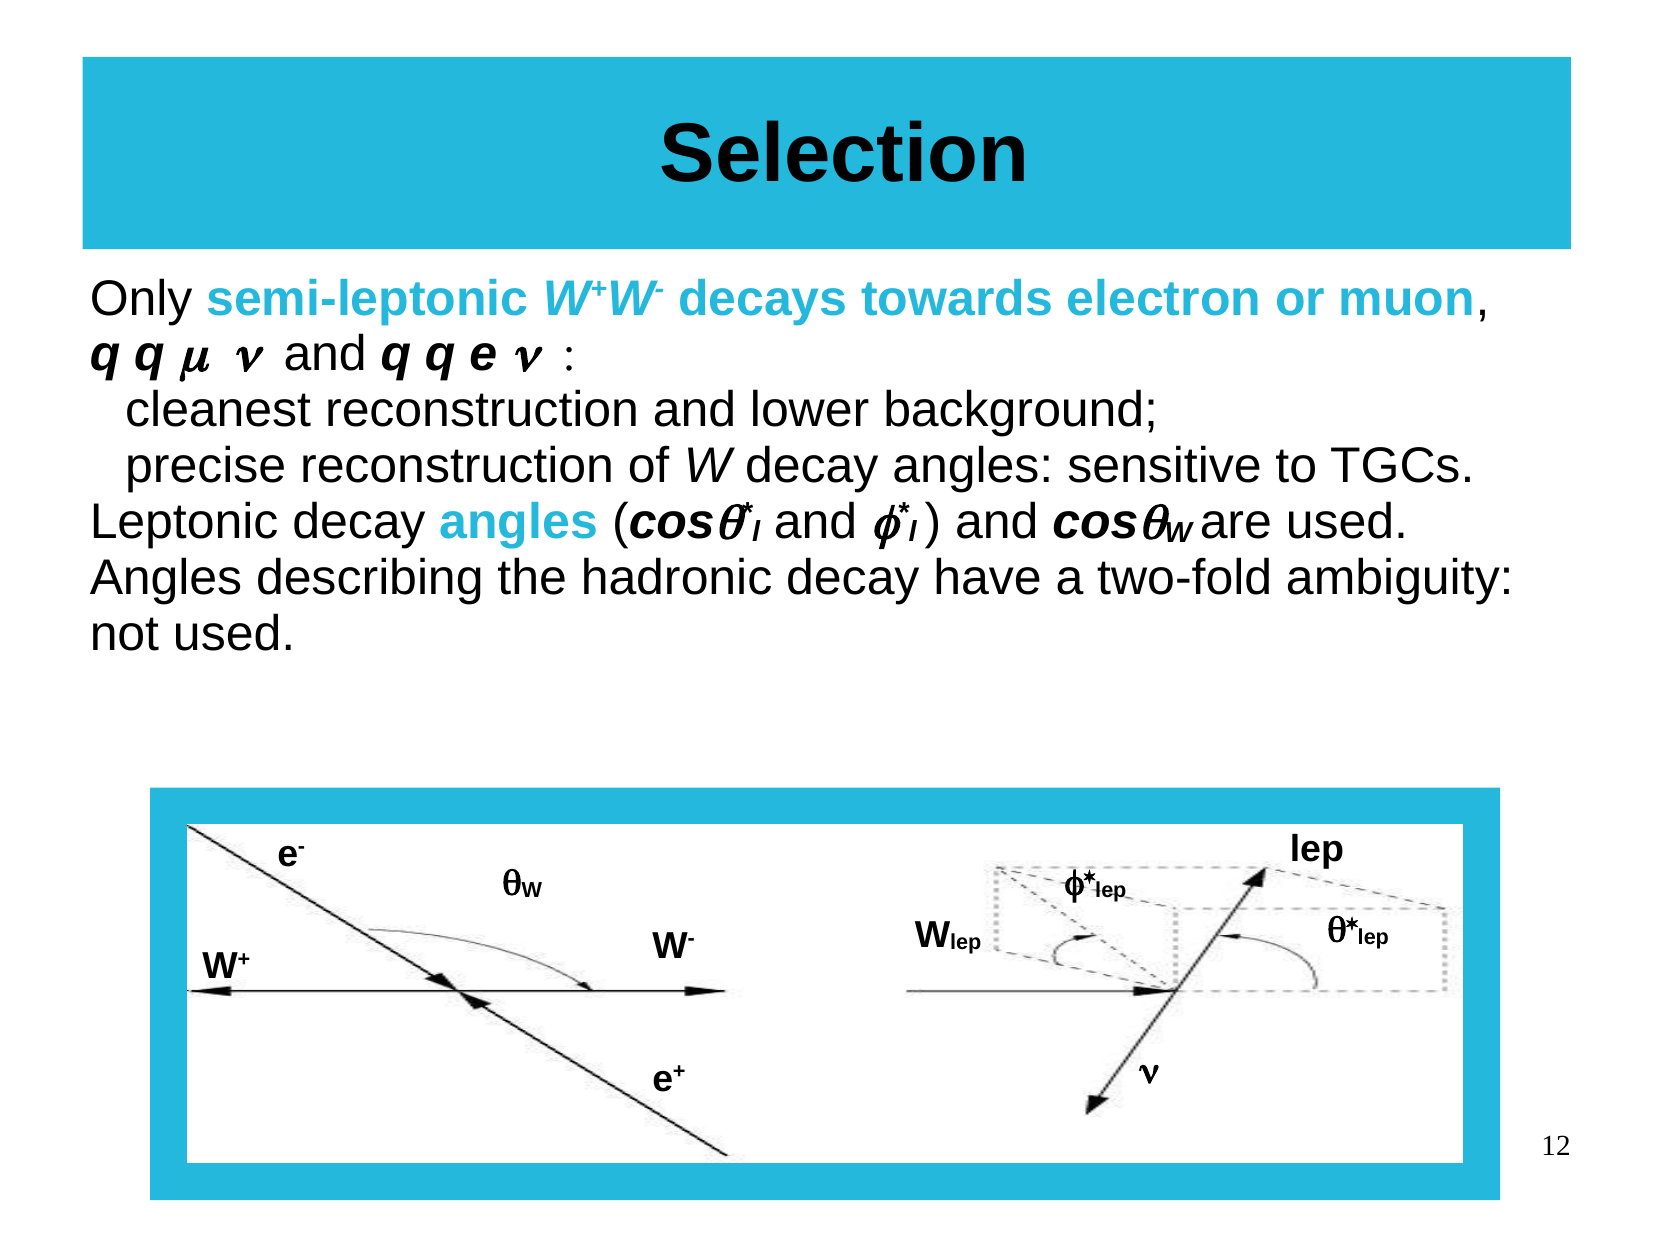

# Selection
Only semi-leptonic W+W- decays towards electron or muon, q q m n and q q e n :
cleanest reconstruction and lower background;
precise reconstruction of W decay angles: sensitive to TGCs.
Leptonic decay angles (cosq*l and f*l ) and cosqW are used.
Angles describing the hadronic decay have a two-fold ambiguity: not used.
lep
e-
qW
f*lep
q*lep
Wlep
W-
W+
n
e+
12